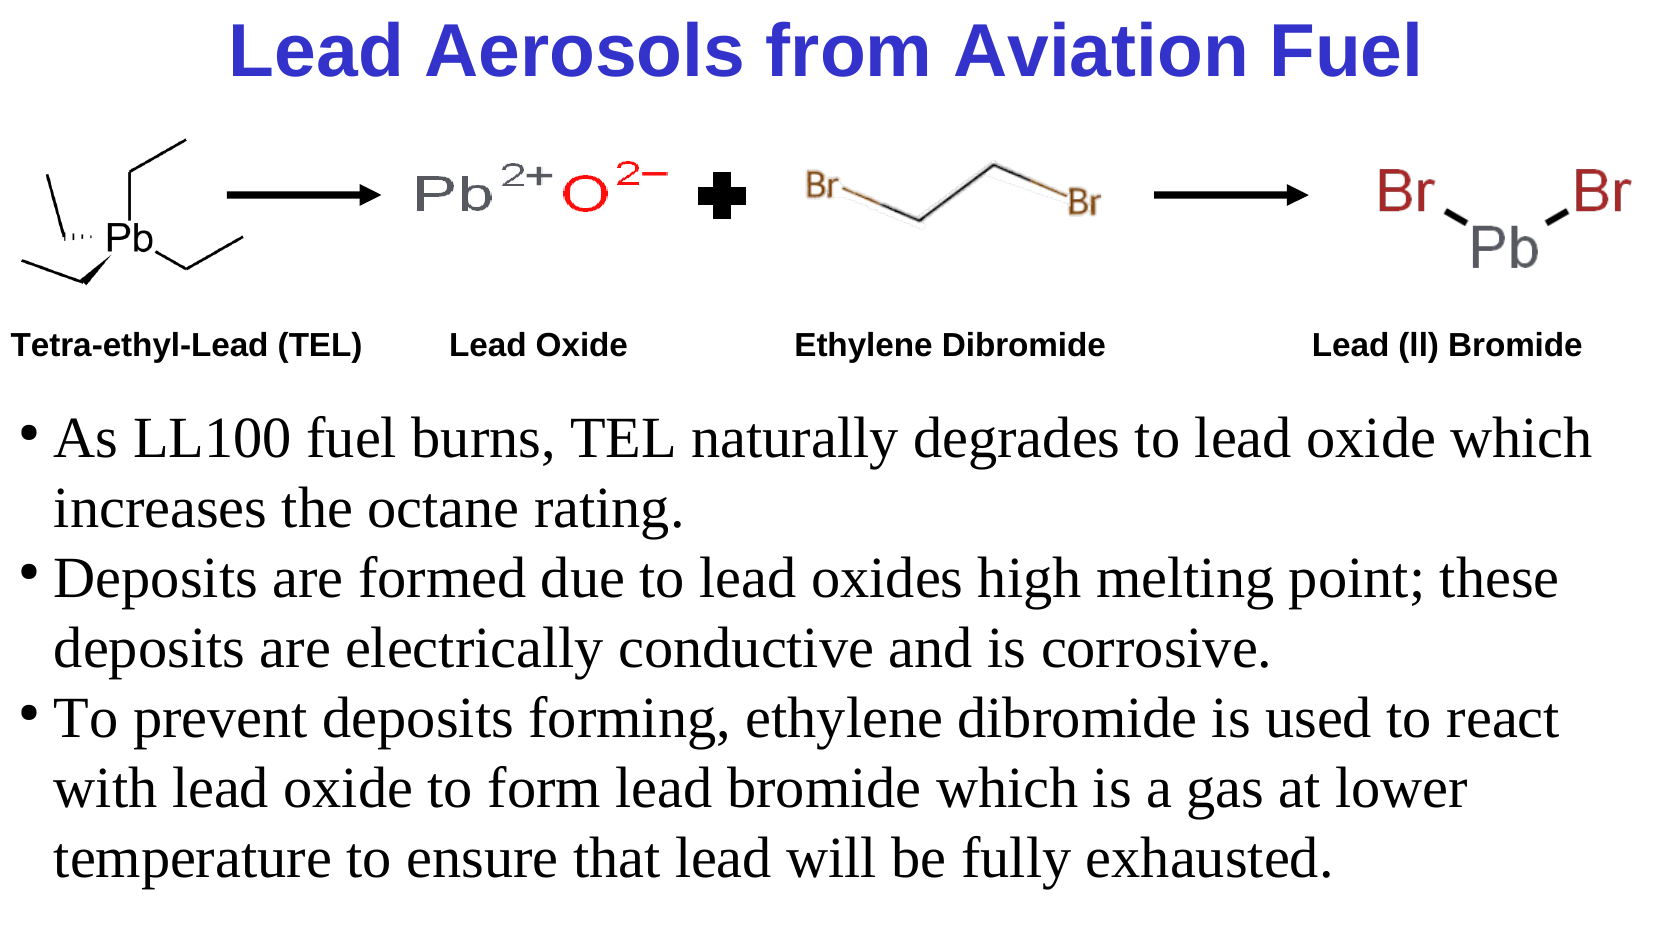

# Lead Aerosols from Aviation Fuel
Tetra-ethyl-Lead (TEL)
Lead Oxide
Ethylene Dibromide
Lead (ll) Bromide
As LL100 fuel burns, TEL naturally degrades to lead oxide which increases the octane rating.
Deposits are formed due to lead oxides high melting point; these deposits are electrically conductive and is corrosive.
To prevent deposits forming, ethylene dibromide is used to react with lead oxide to form lead bromide which is a gas at lower temperature to ensure that lead will be fully exhausted.